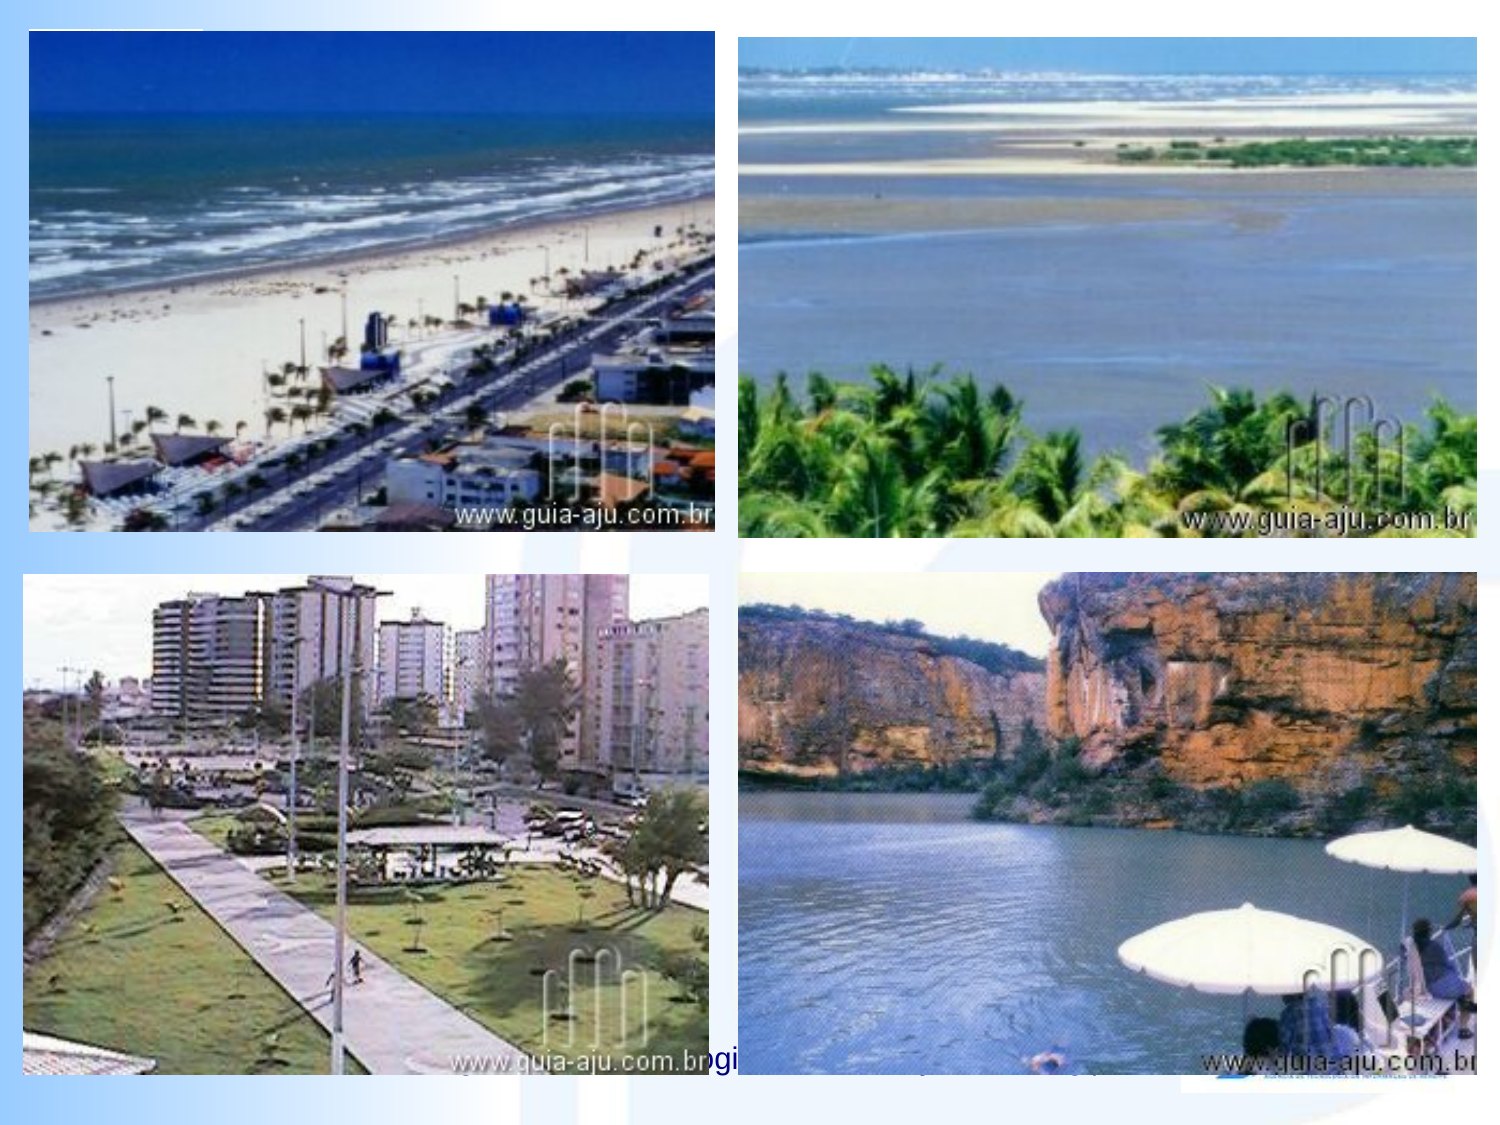

Agência de Tecnologia da Informação de Sergipe